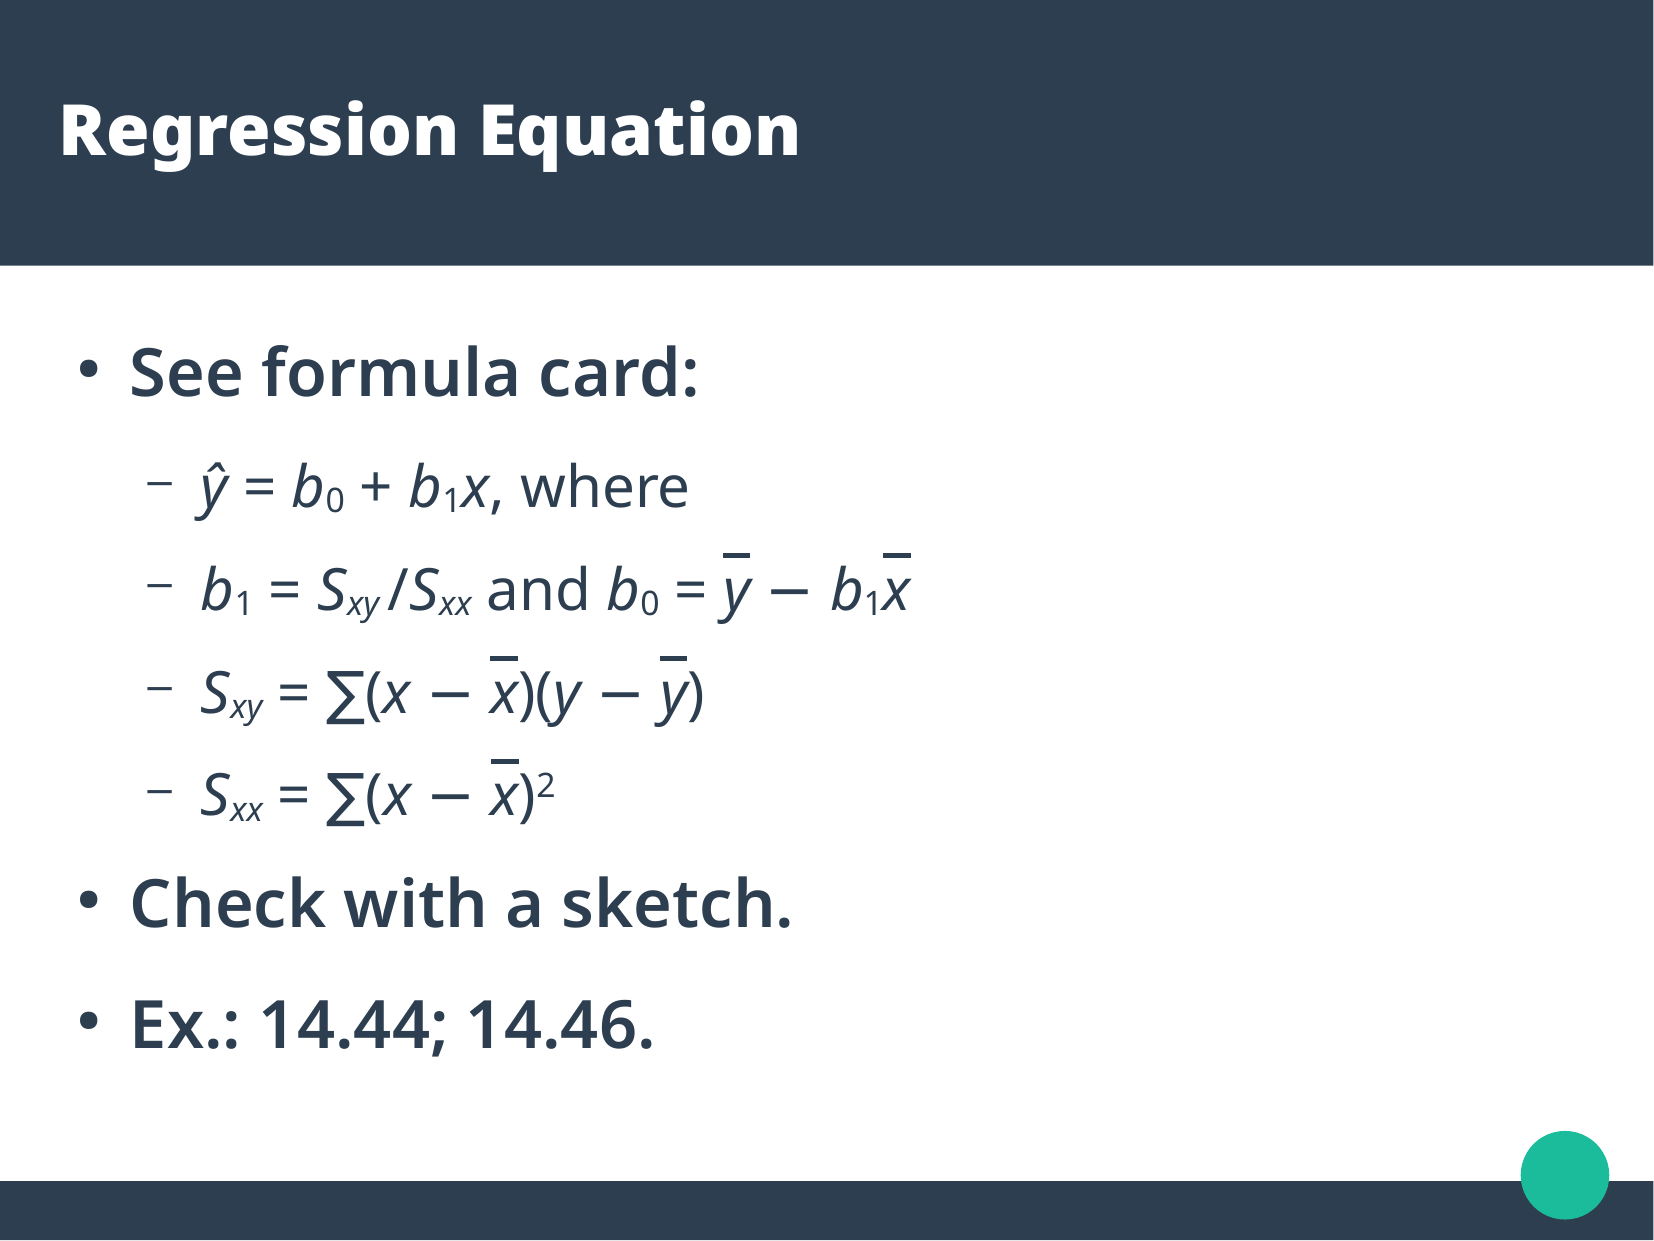

# Regression Equation
See formula card:
ŷ = b0 + b1x, where
b1 = Sxy /Sxx and b0 = y − b1x
Sxy = ∑(x − x)(y − y)
Sxx = ∑(x − x)2
Check with a sketch.
Ex.: 14.44; 14.46.